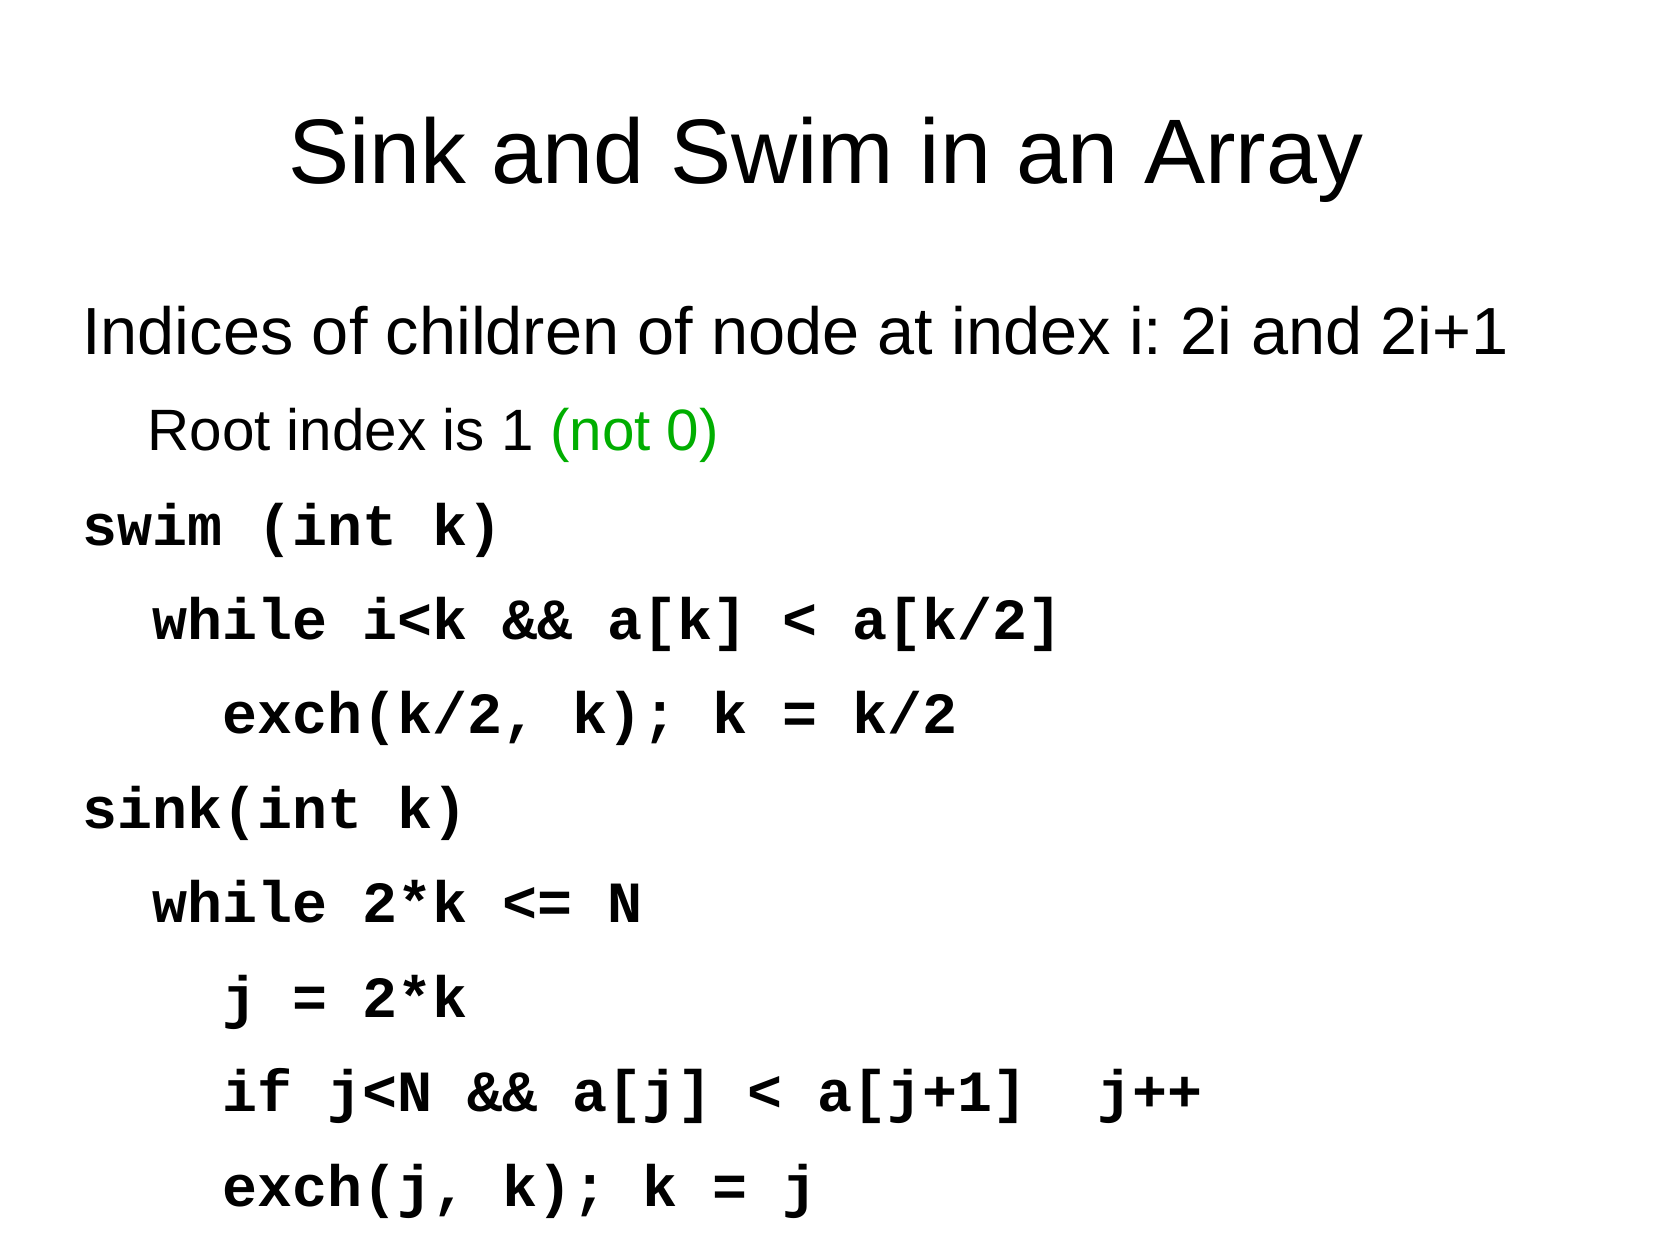

# Sink and Swim in an Array
Indices of children of node at index i: 2i and 2i+1
 Root index is 1 (not 0)
swim (int k)
 while i<k && a[k] < a[k/2]
 exch(k/2, k); k = k/2
sink(int k)
 while 2*k <= N
 j = 2*k
 if j<N && a[j] < a[j+1] j++
 exch(j, k); k = j